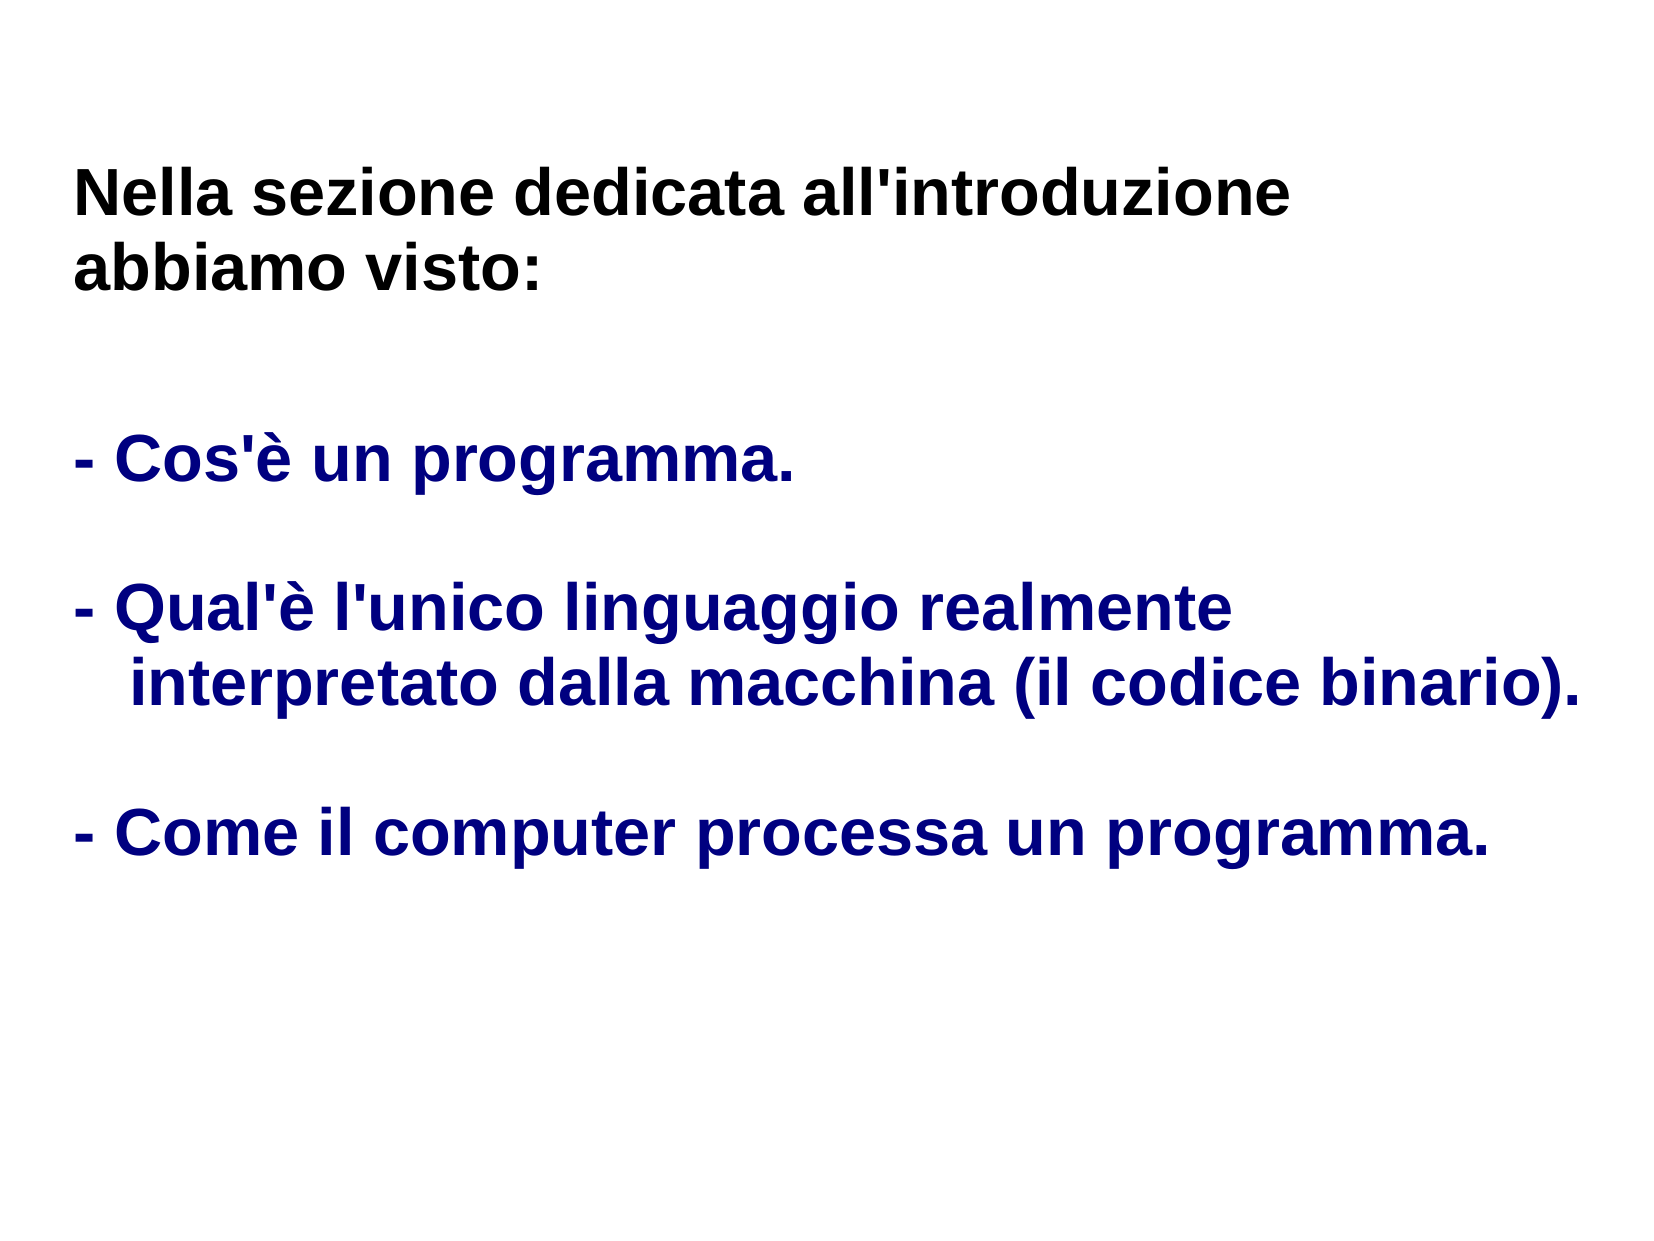

Nella sezione dedicata all'introduzione abbiamo visto:
- Cos'è un programma.
- Qual'è l'unico linguaggio realmente interpretato dalla macchina (il codice binario).
- Come il computer processa un programma.